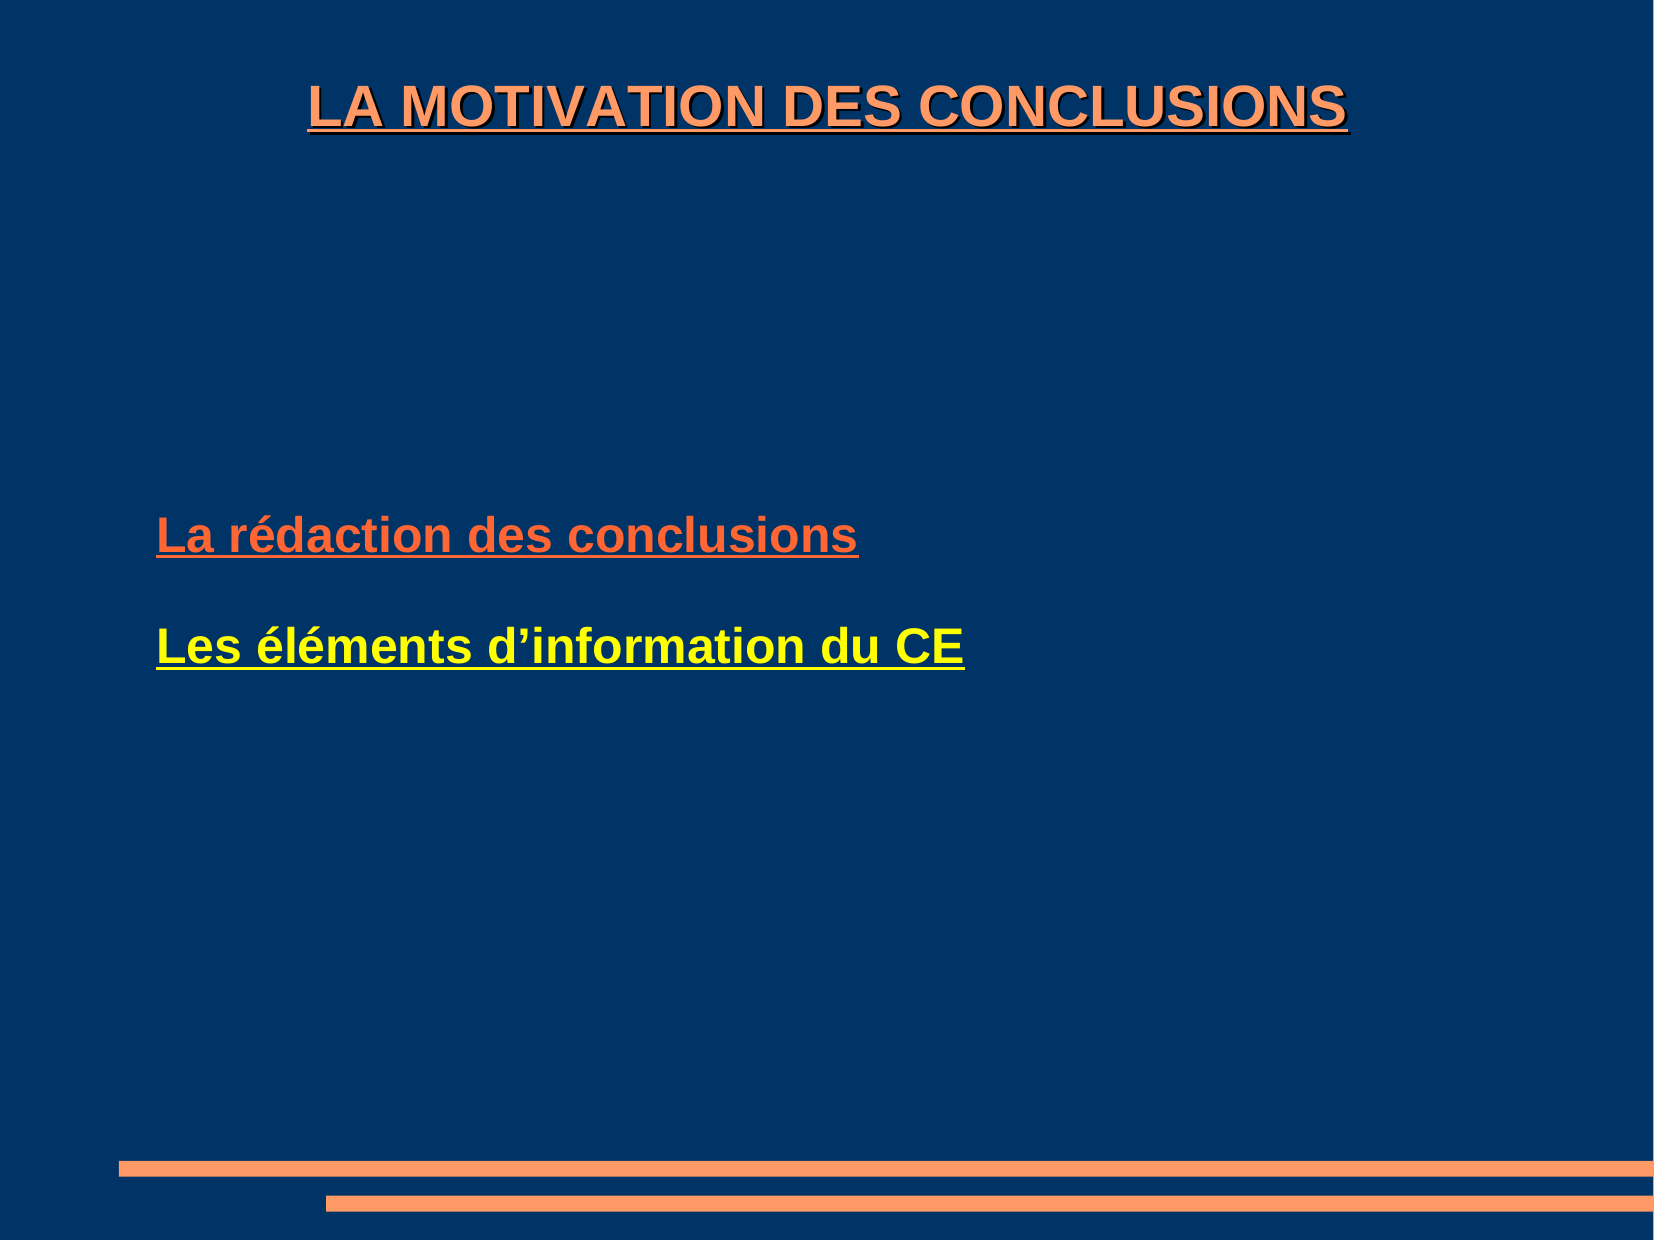

# LA MOTIVATION DES CONCLUSIONS
La rédaction des conclusions
Les éléments d’information du CE